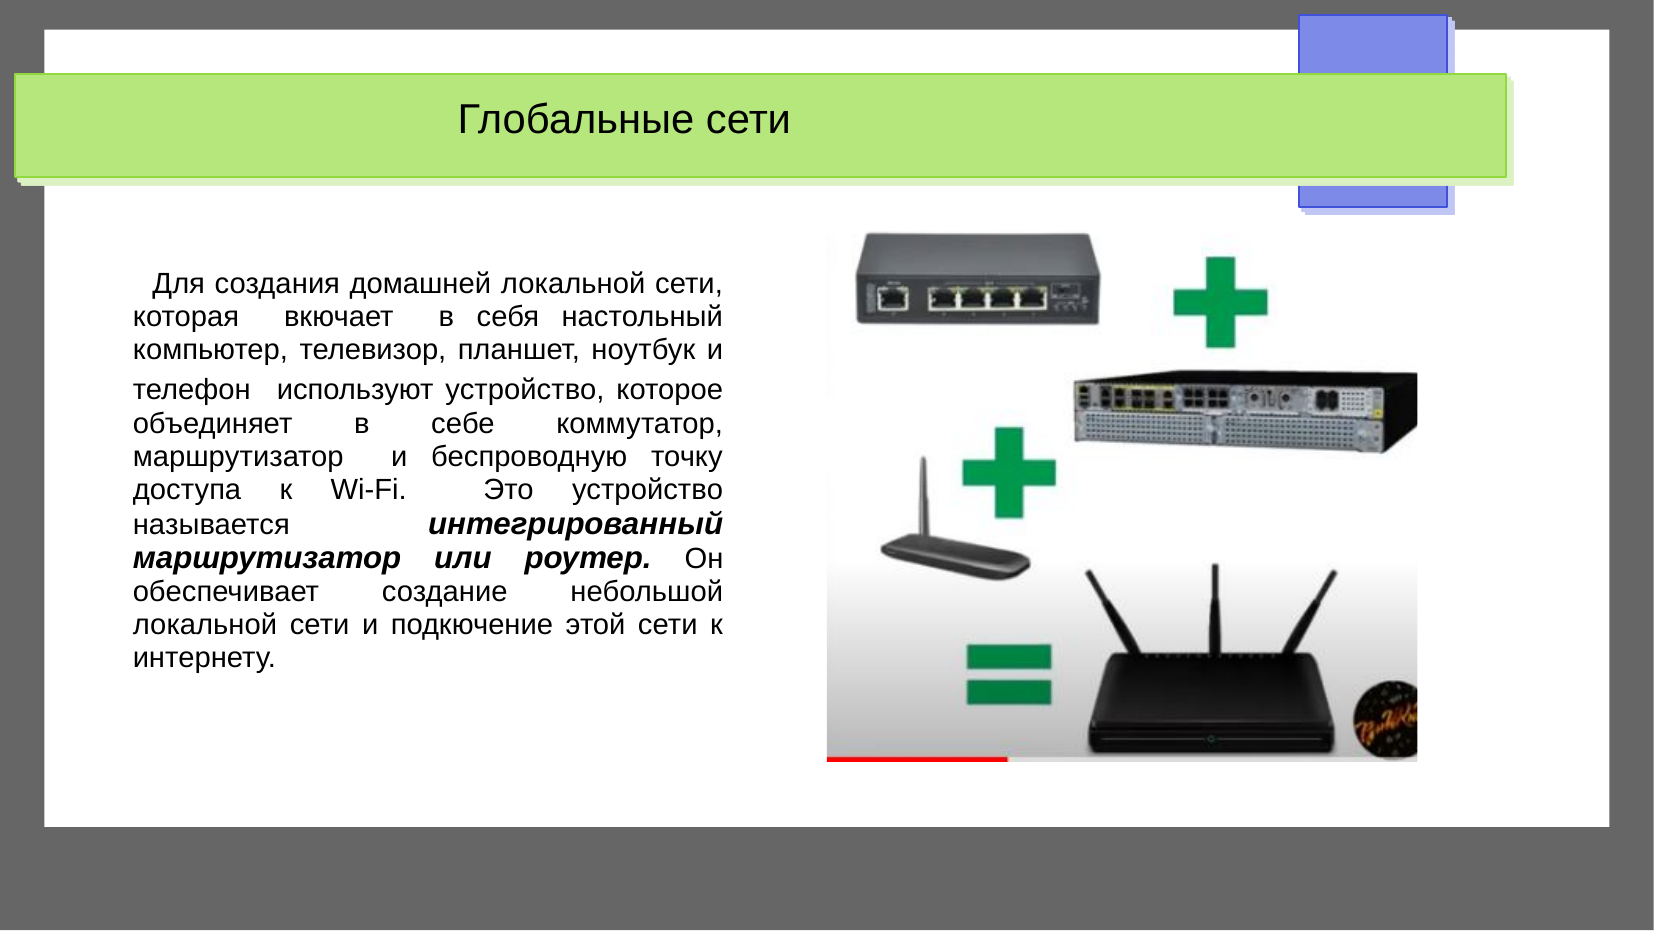

Глобальные сети
 Для создания домашней локальной сети, которая вкючает в себя настольный компьютер, телевизор, планшет, ноутбук и телефон используют устройство, которое объединяет в себе коммутатор, маршрутизатор и беспроводную точку доступа к Wi-Fi. Это устройство называется интегрированный маршрутизатор или роутер. Он обеспечивает создание небольшой локальной сети и подкючение этой сети к интернету.